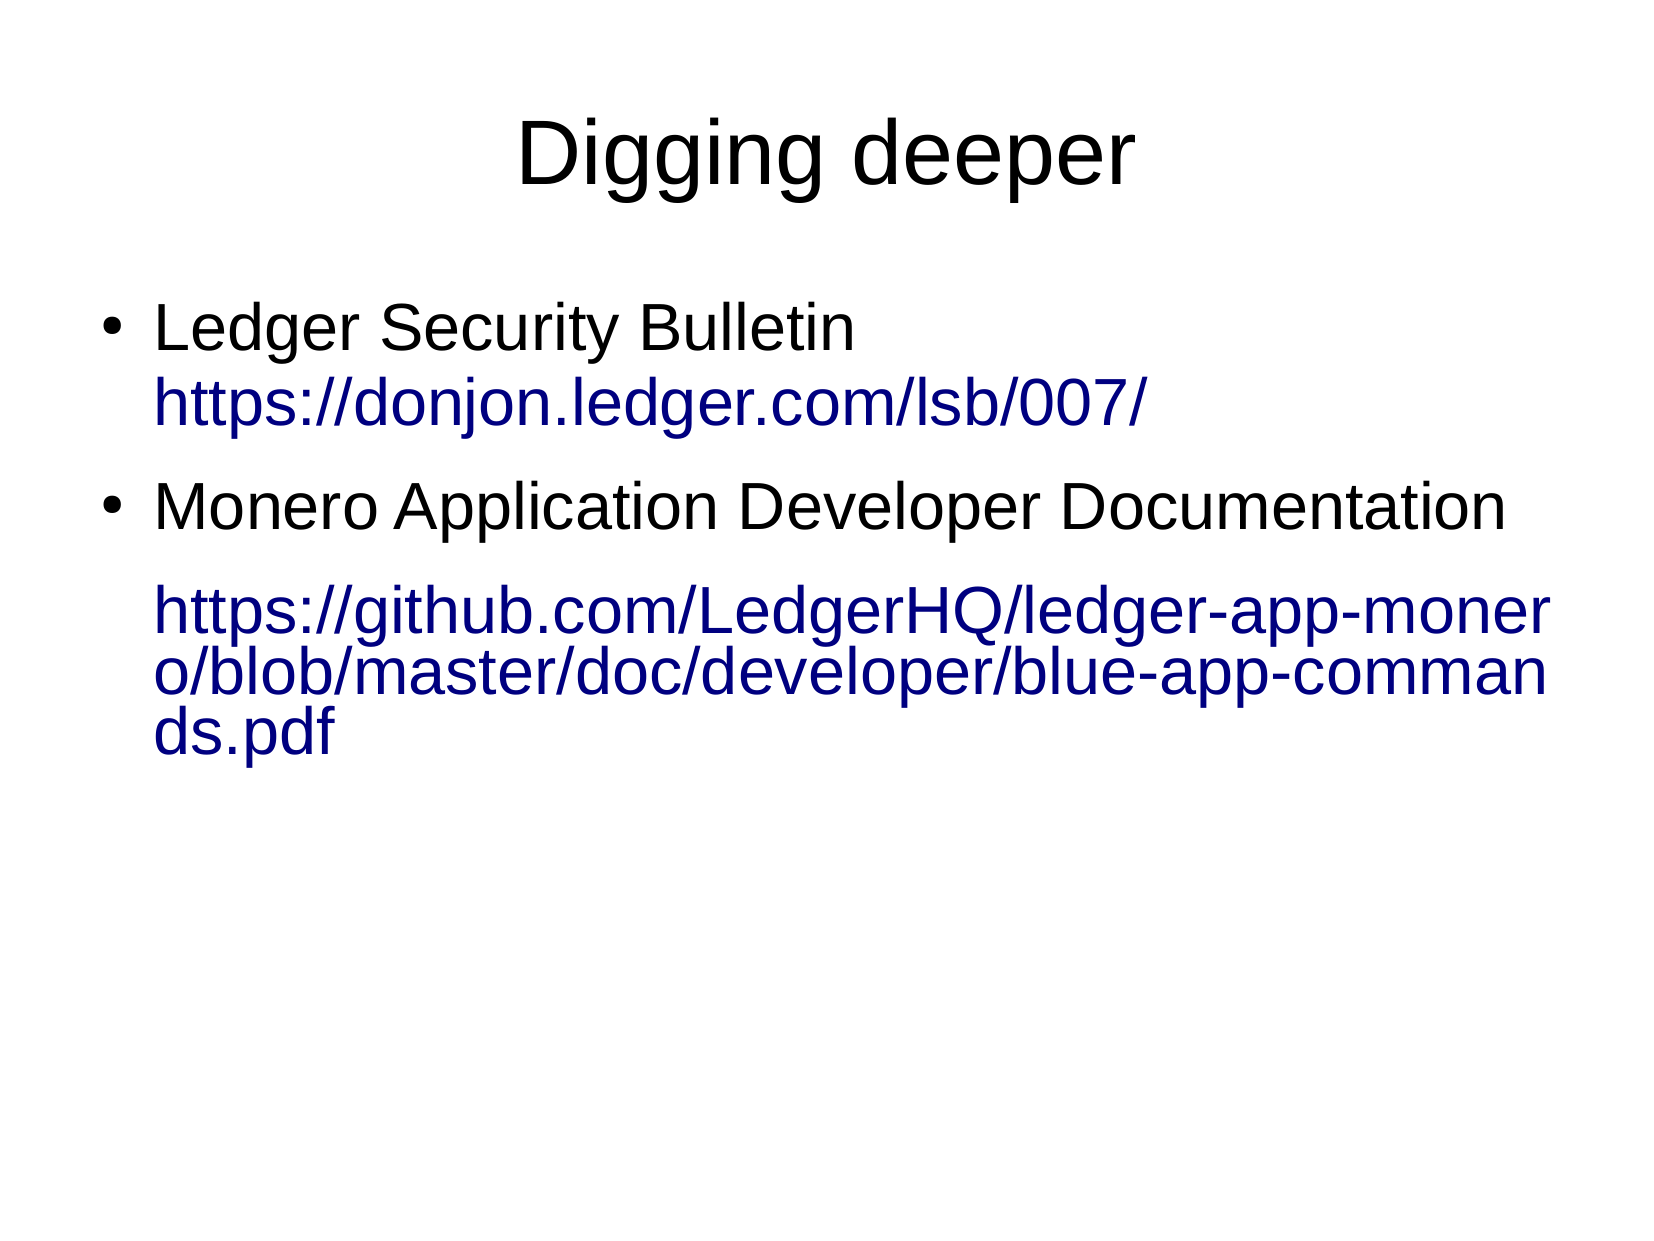

# Digging deeper
Ledger Security Bulletin https://donjon.ledger.com/lsb/007/
Monero Application Developer Documentation
https://github.com/LedgerHQ/ledger-app-monero/blob/master/doc/developer/blue-app-commands.pdf